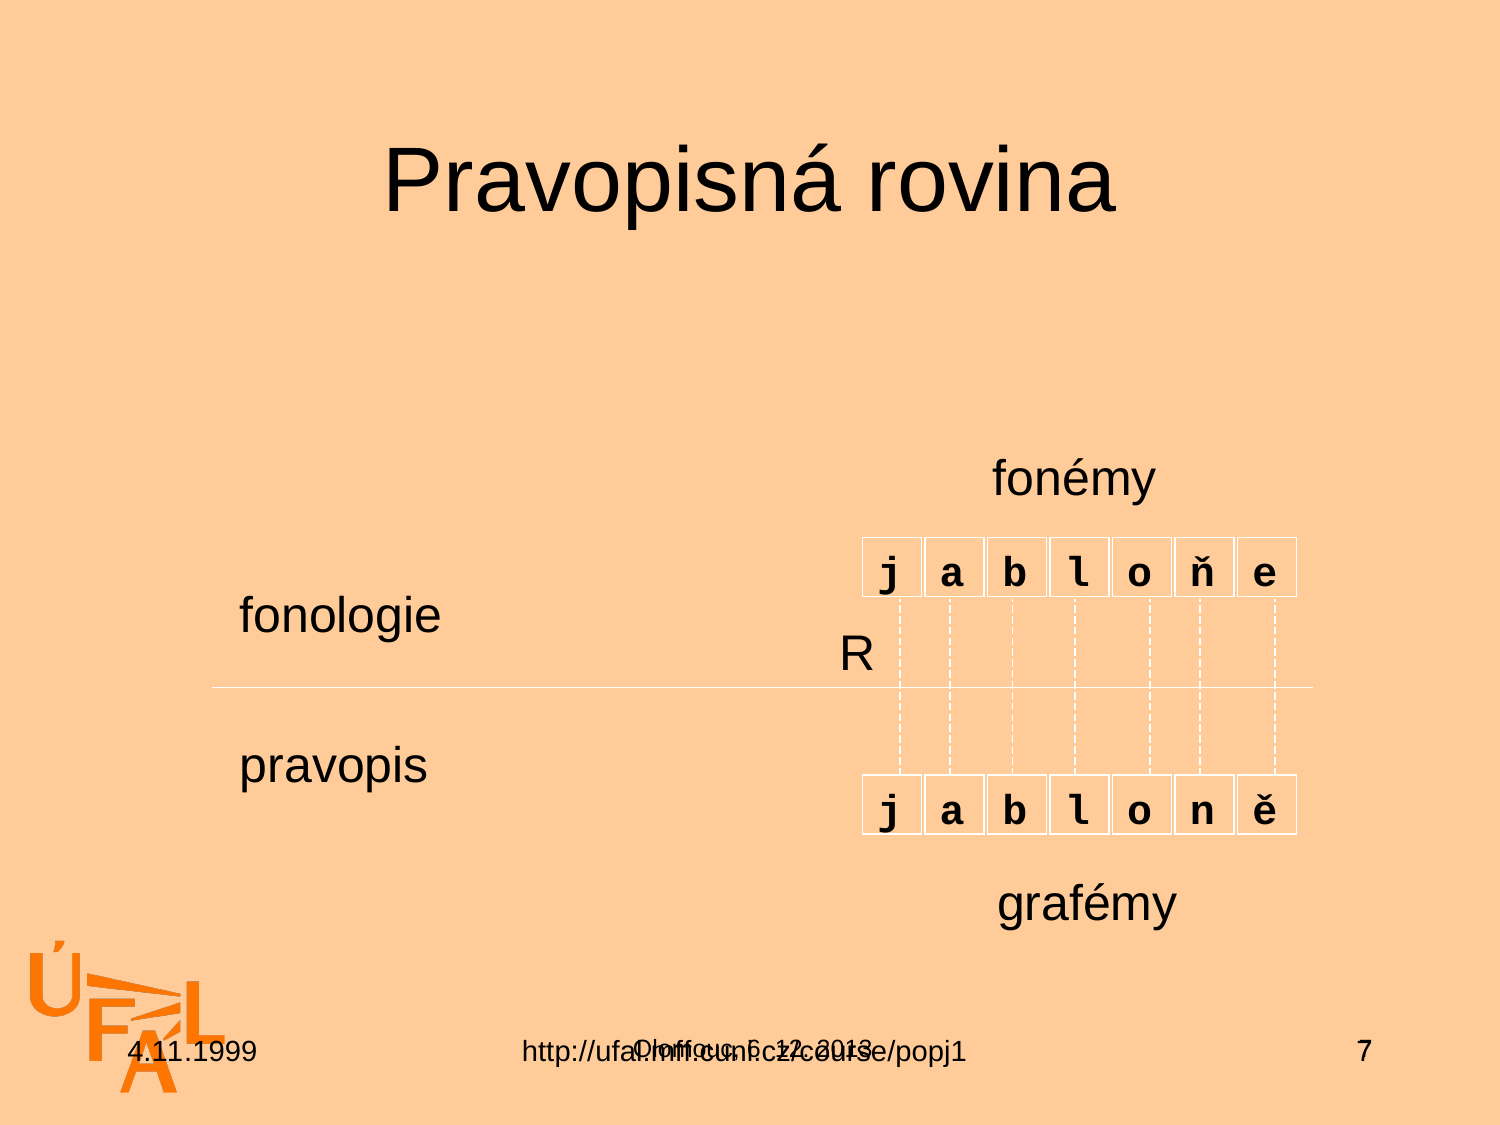

# Pravopisná rovina
fonémy
j
a
b
l
o
ň
e
fonologie
R
pravopis
j
a
b
l
o
n
ě
grafémy
4.11.1999
Olomouc, 6. 12. 2013
http://ufal.mff.cuni.cz/course/popj1
7